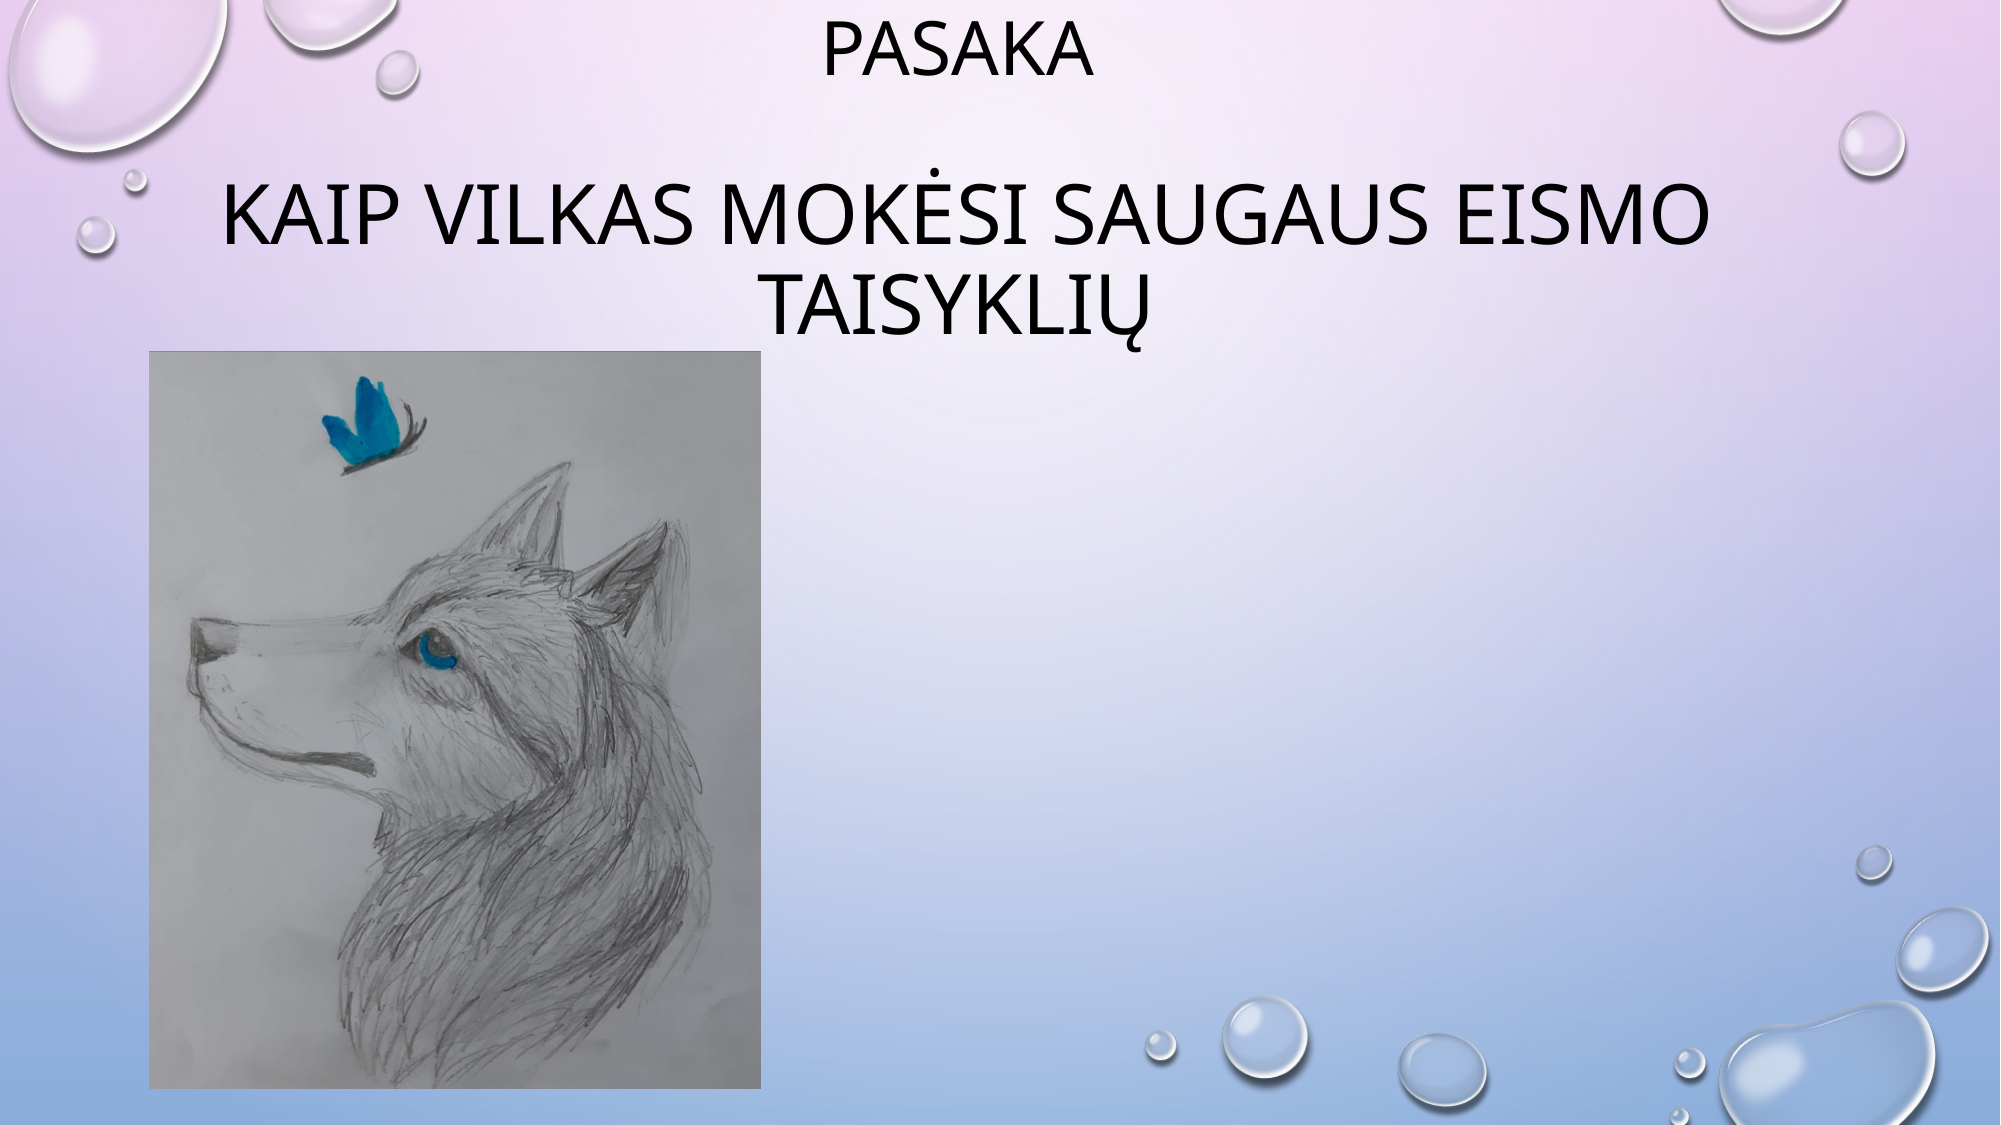

# Pasaka kaip vilkas mokėsi saugaus eismo taisyklių